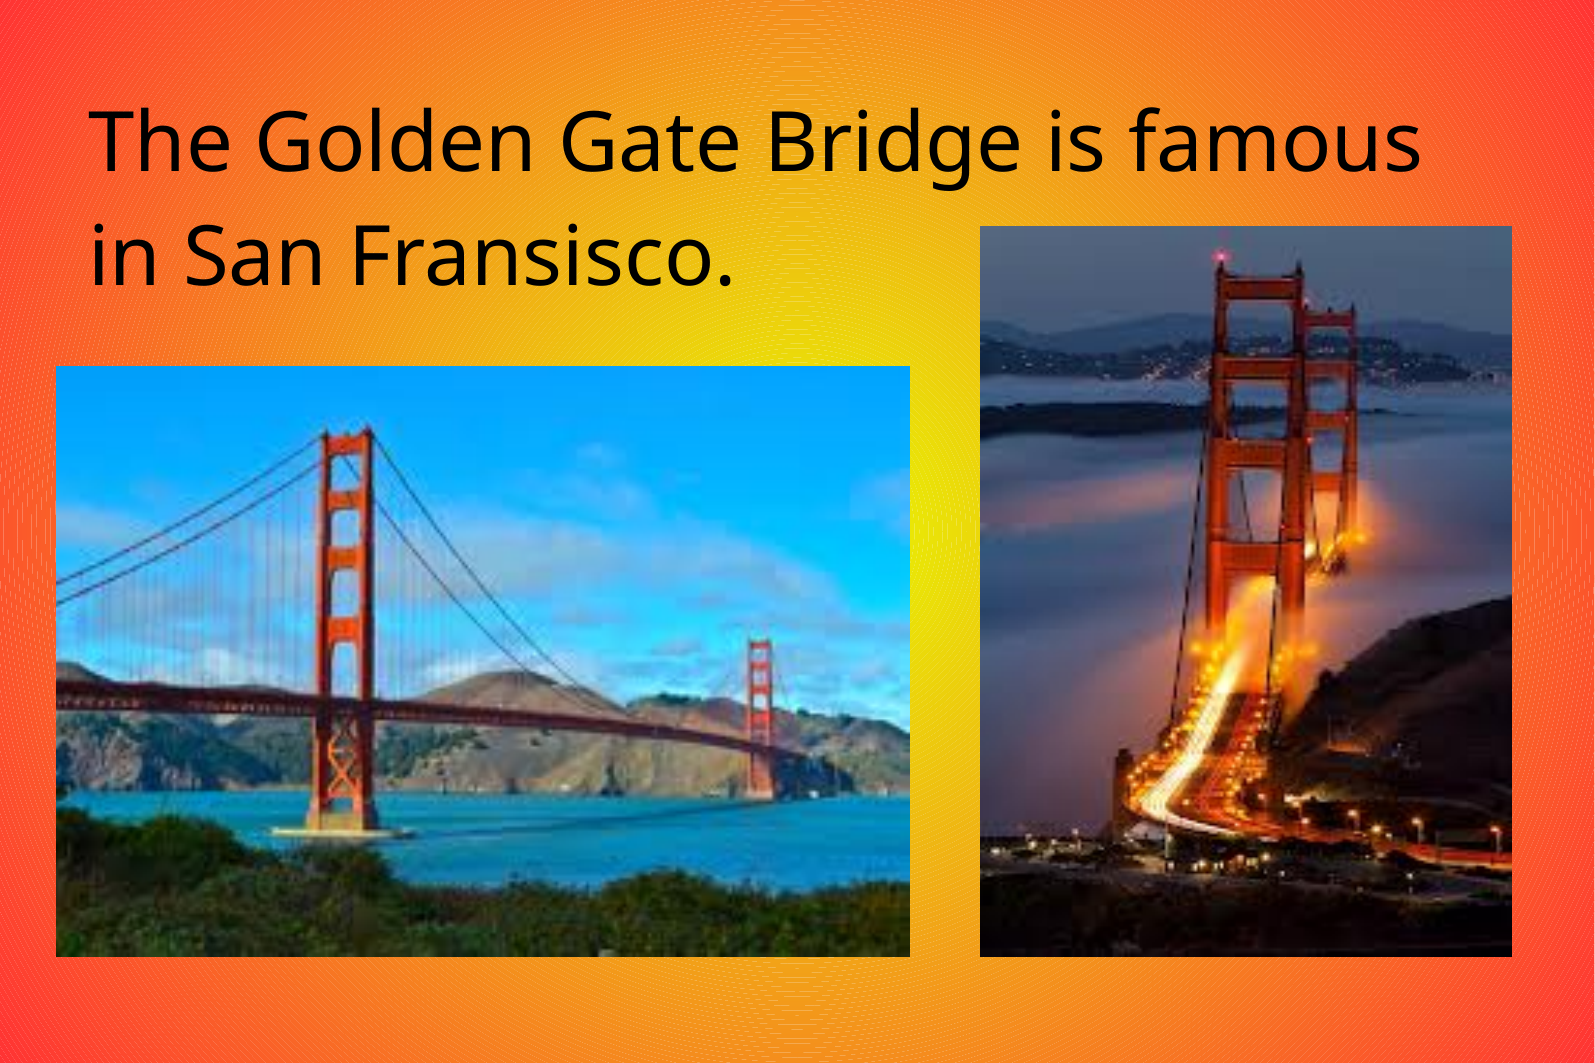

#
The Golden Gate Bridge is famous in San Fransisco.